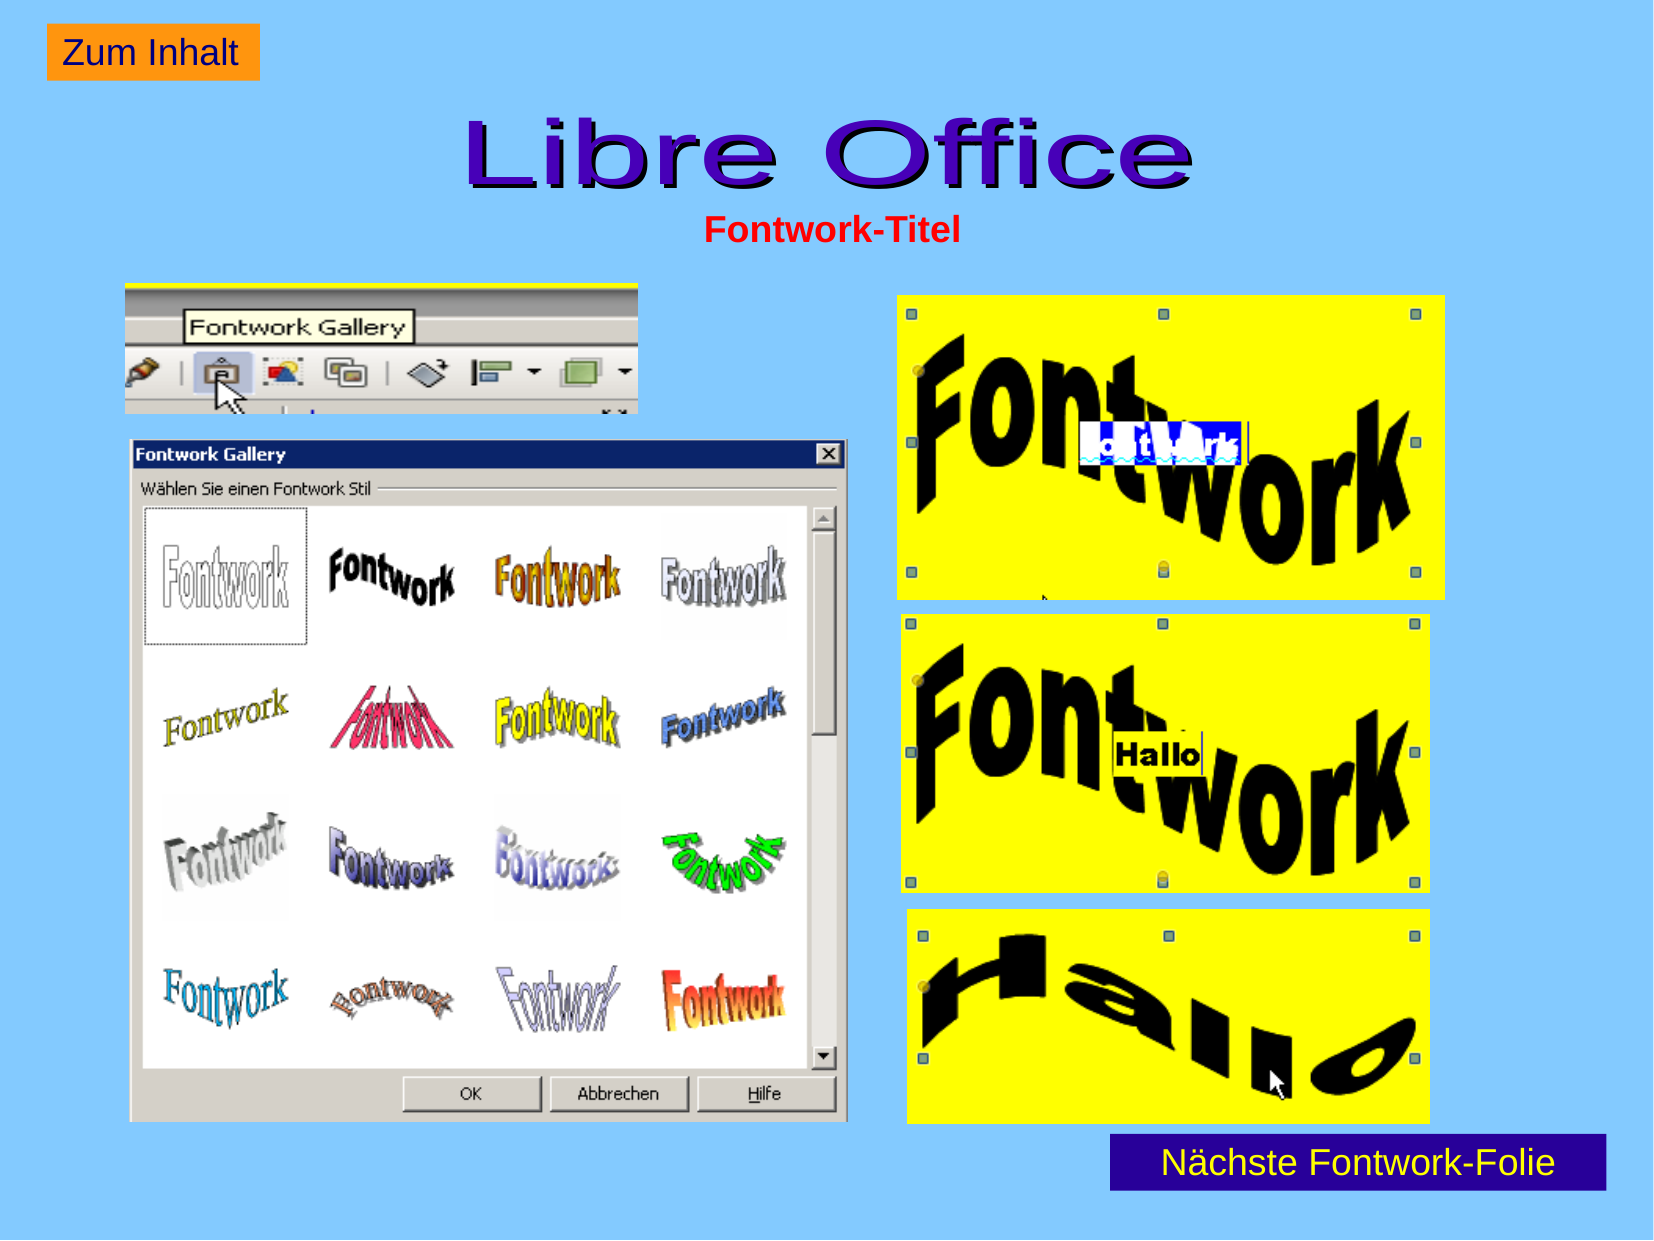

Zum Inhalt
# Libre Office
Fontwork-Titel
Nächste Fontwork-Folie